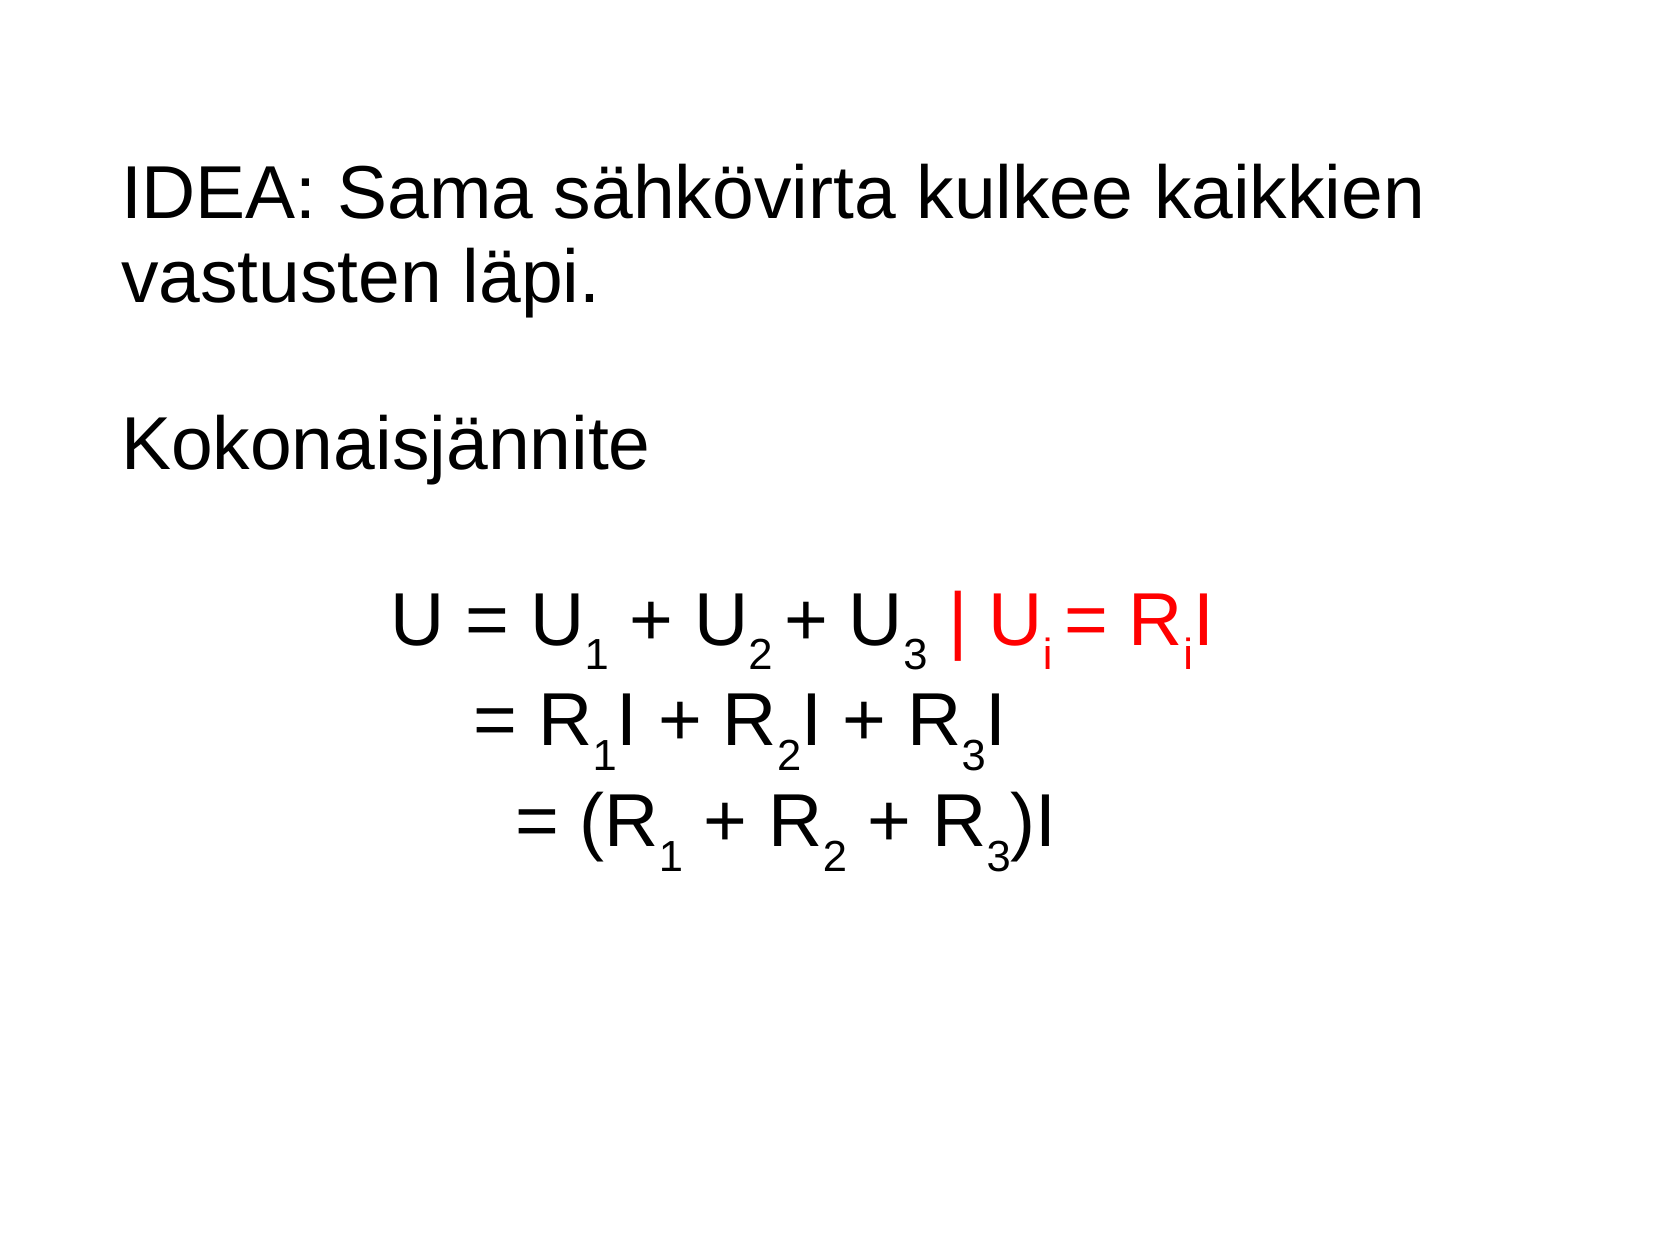

IDEA: Sama sähkövirta kulkee kaikkien vastusten läpi.
Kokonaisjännite
 U = U1 + U2 + U3 | Ui = RiI
 = R1I + R2I + R3I
 = (R1 + R2 + R3)I